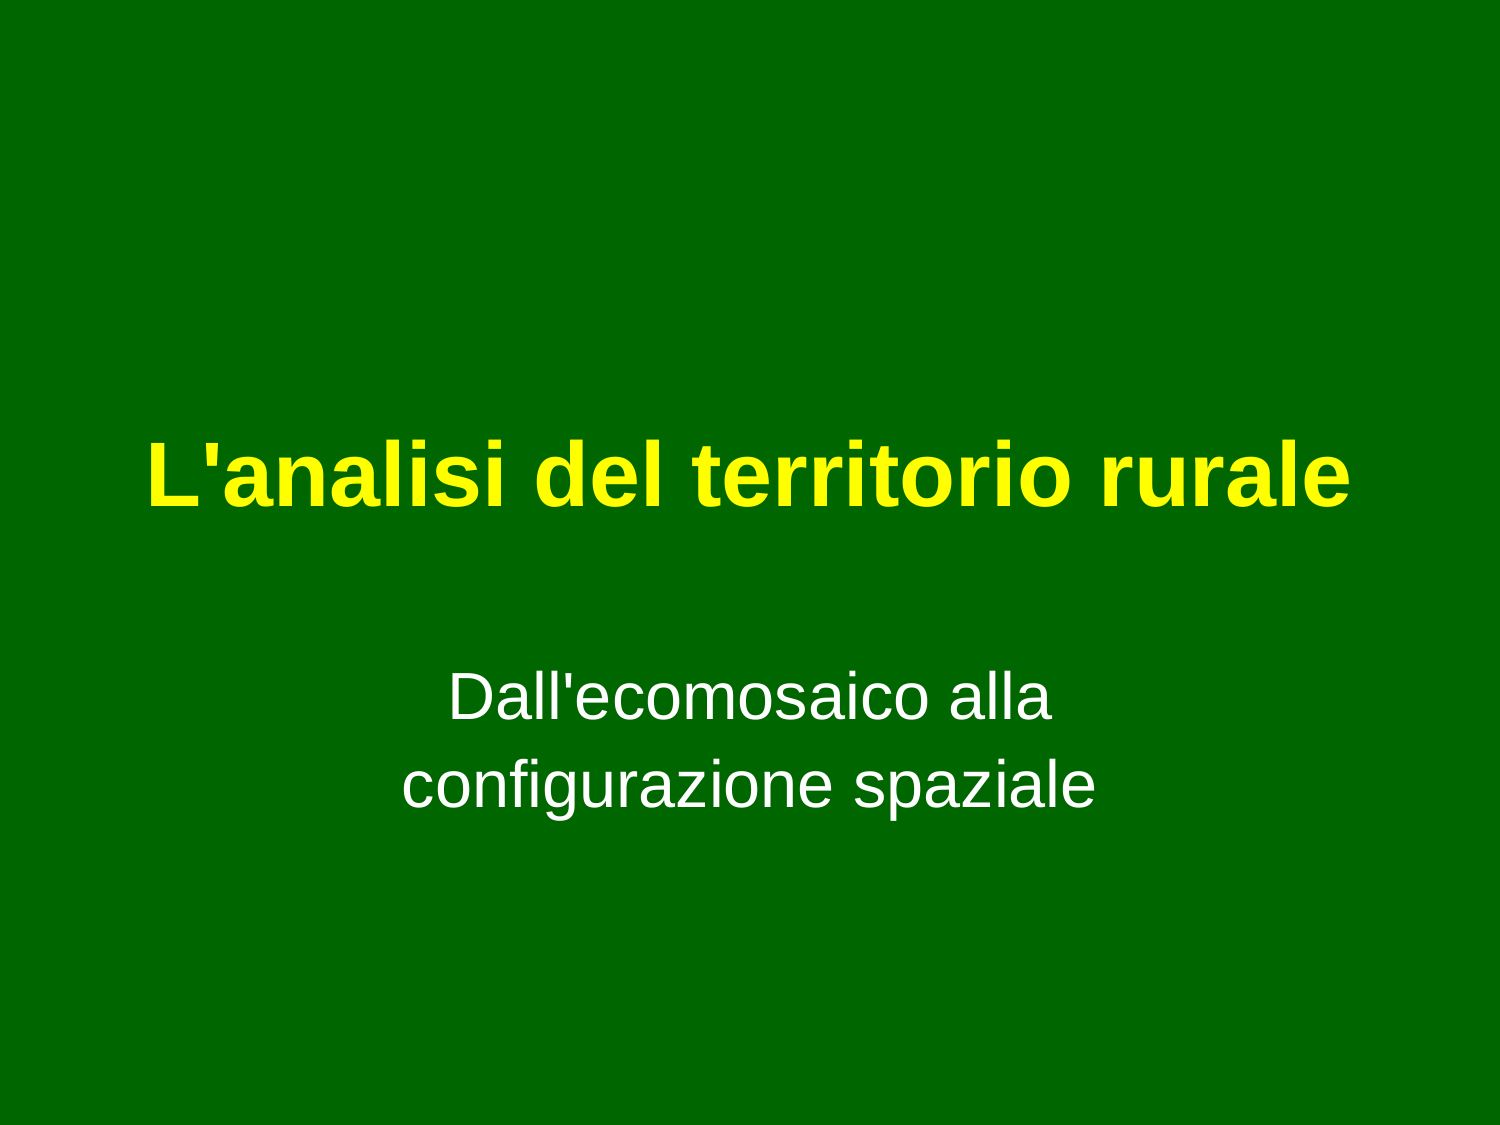

# L'analisi del territorio rurale
Dall'ecomosaico alla configurazione spaziale